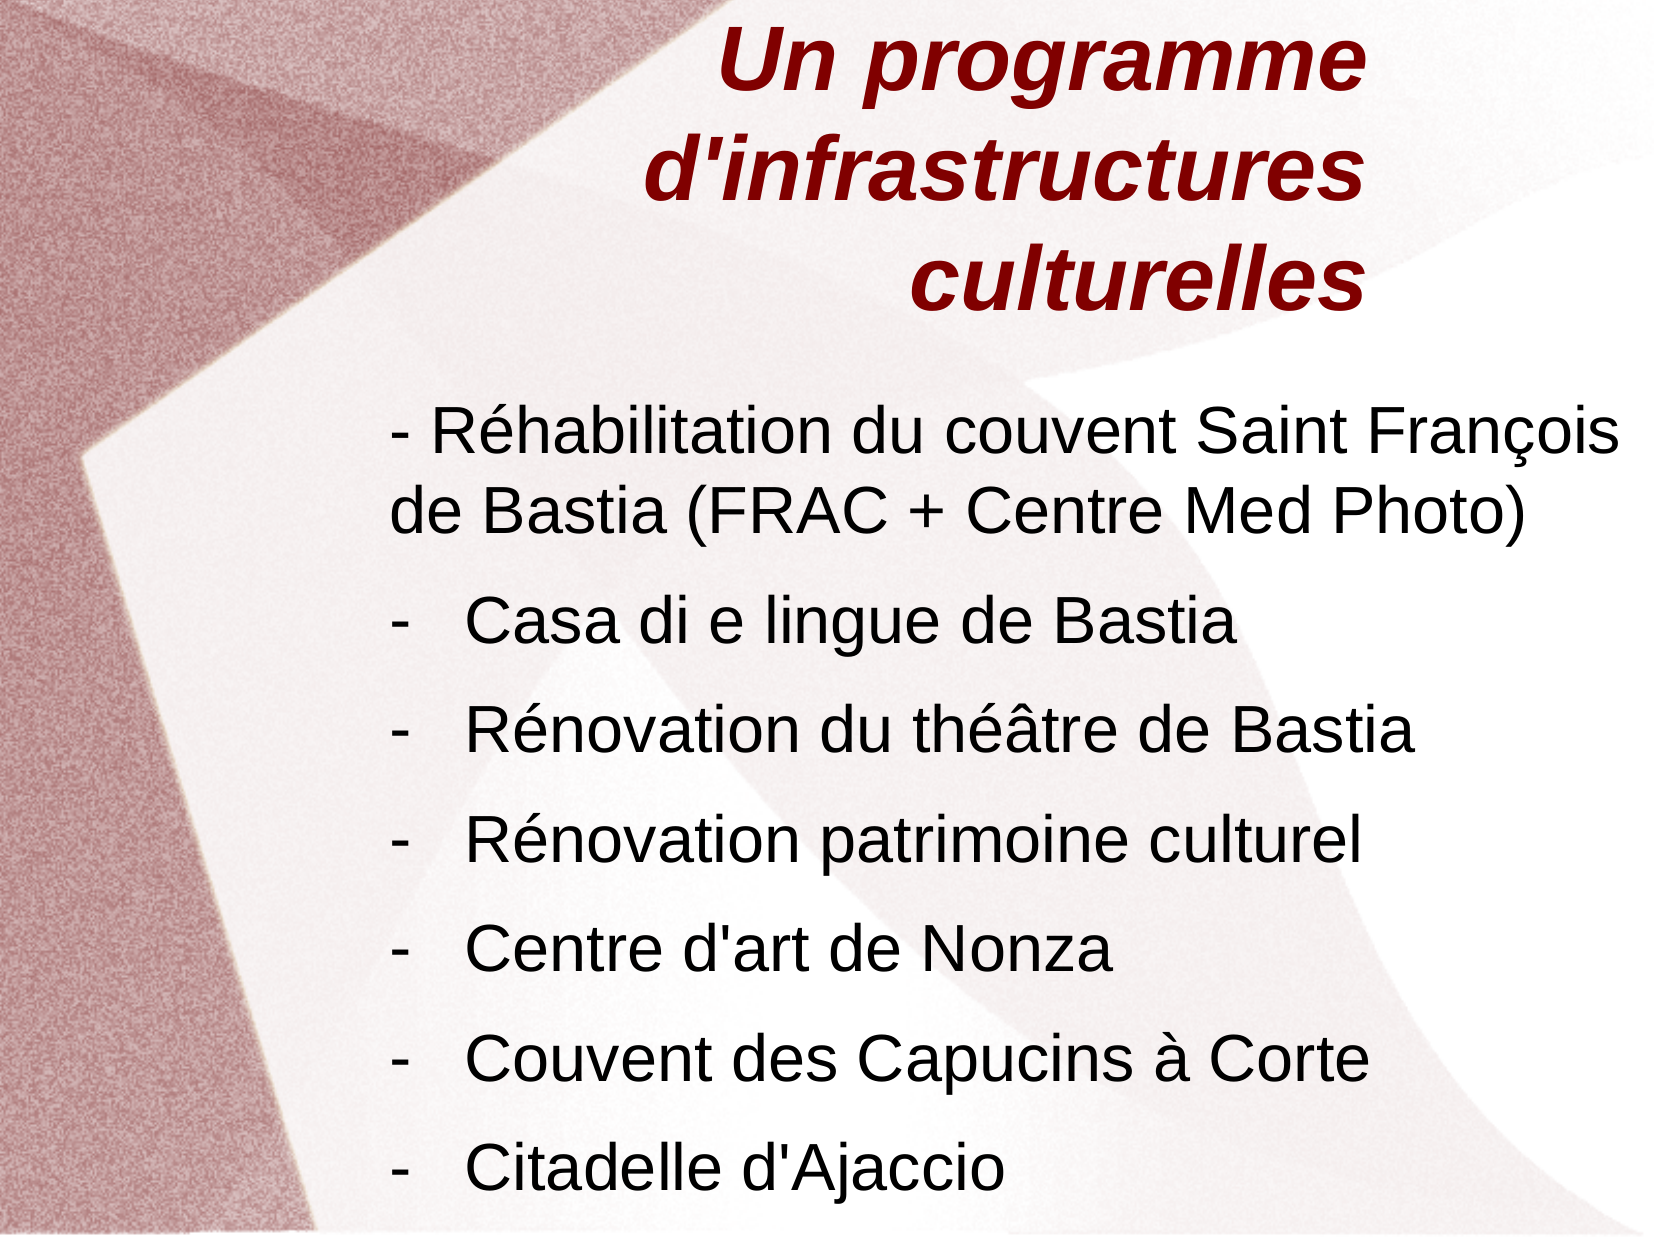

# Un programme d'infrastructures culturelles
- Réhabilitation du couvent Saint François de Bastia (FRAC + Centre Med Photo)
Casa di e lingue de Bastia
Rénovation du théâtre de Bastia
Rénovation patrimoine culturel
Centre d'art de Nonza
Couvent des Capucins à Corte
Citadelle d'Ajaccio